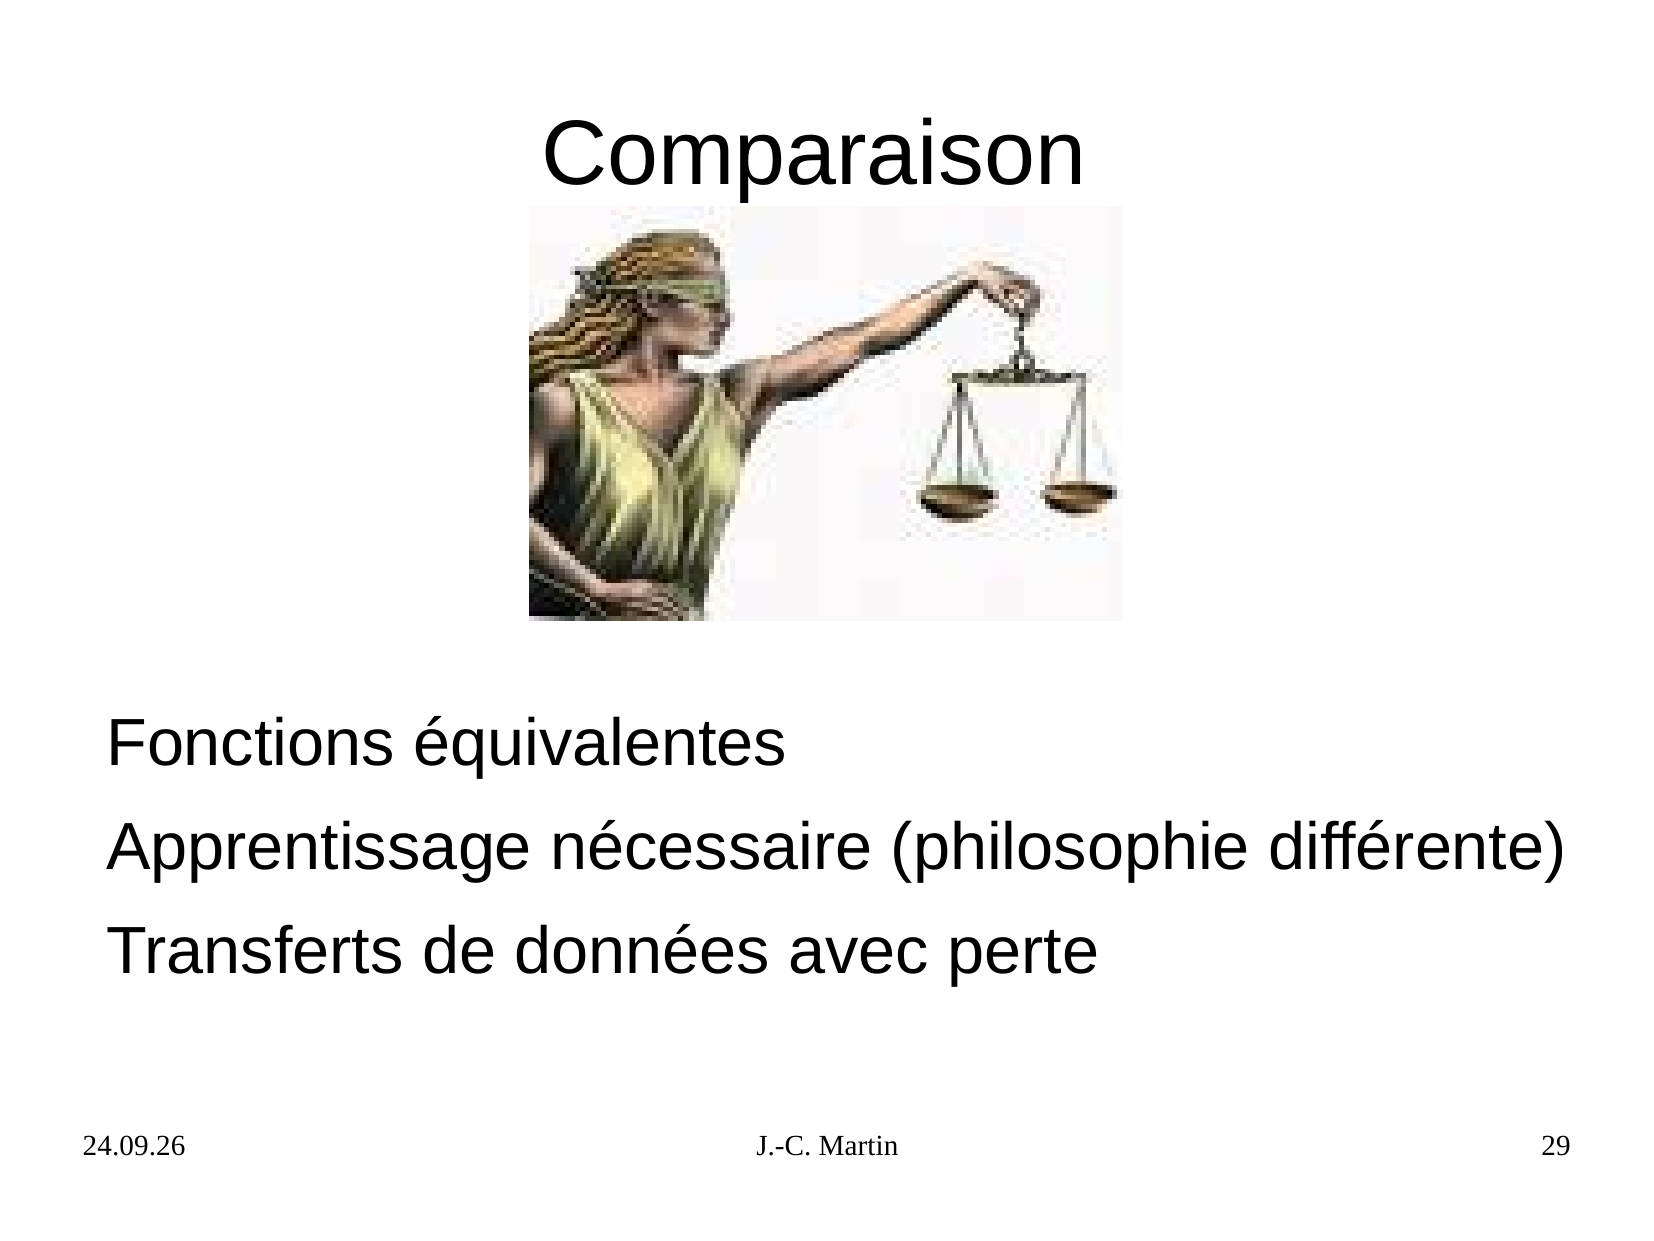

# Comparaison
Fonctions équivalentes
Apprentissage nécessaire (philosophie différente)
Transferts de données avec perte
J.-C. Martin
29